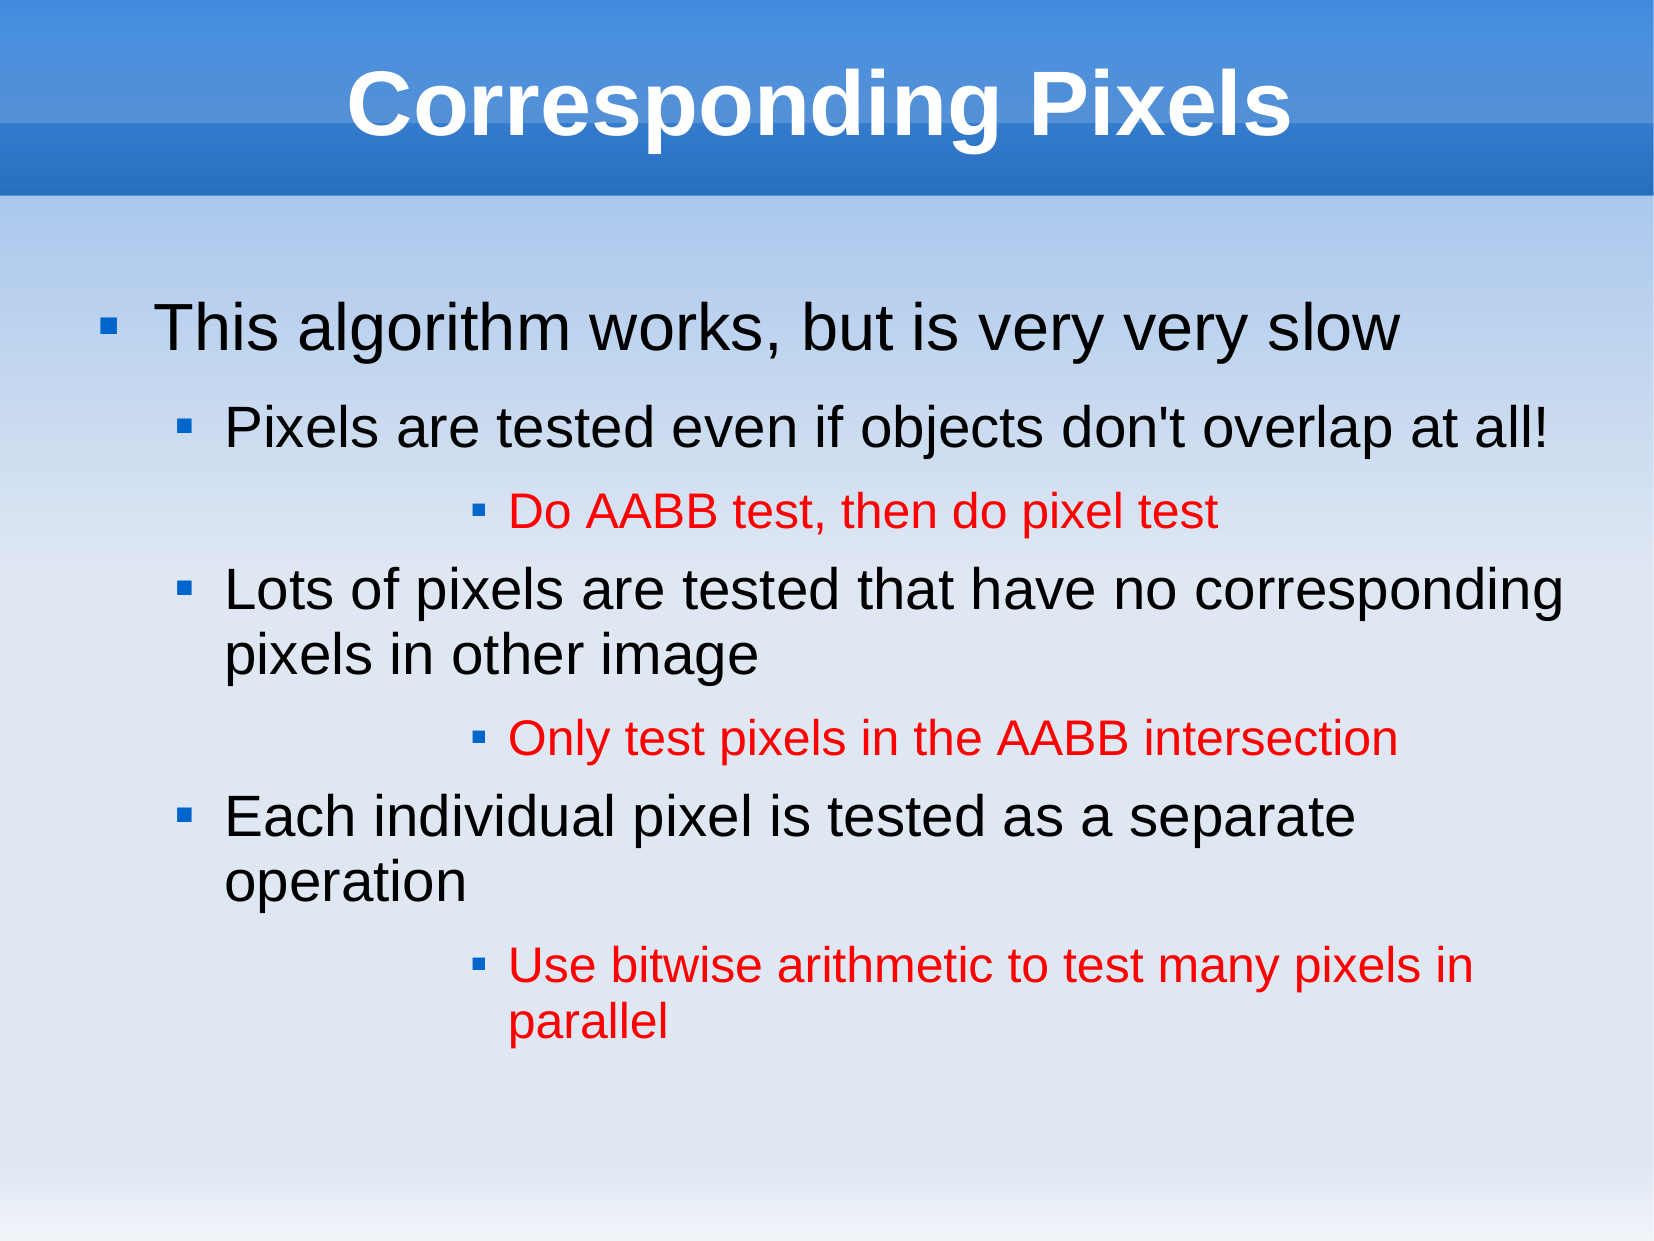

# Corresponding Pixels
This algorithm works, but is very very slow
Pixels are tested even if objects don't overlap at all!
Do AABB test, then do pixel test
Lots of pixels are tested that have no corresponding pixels in other image
Only test pixels in the AABB intersection
Each individual pixel is tested as a separate operation
Use bitwise arithmetic to test many pixels in parallel